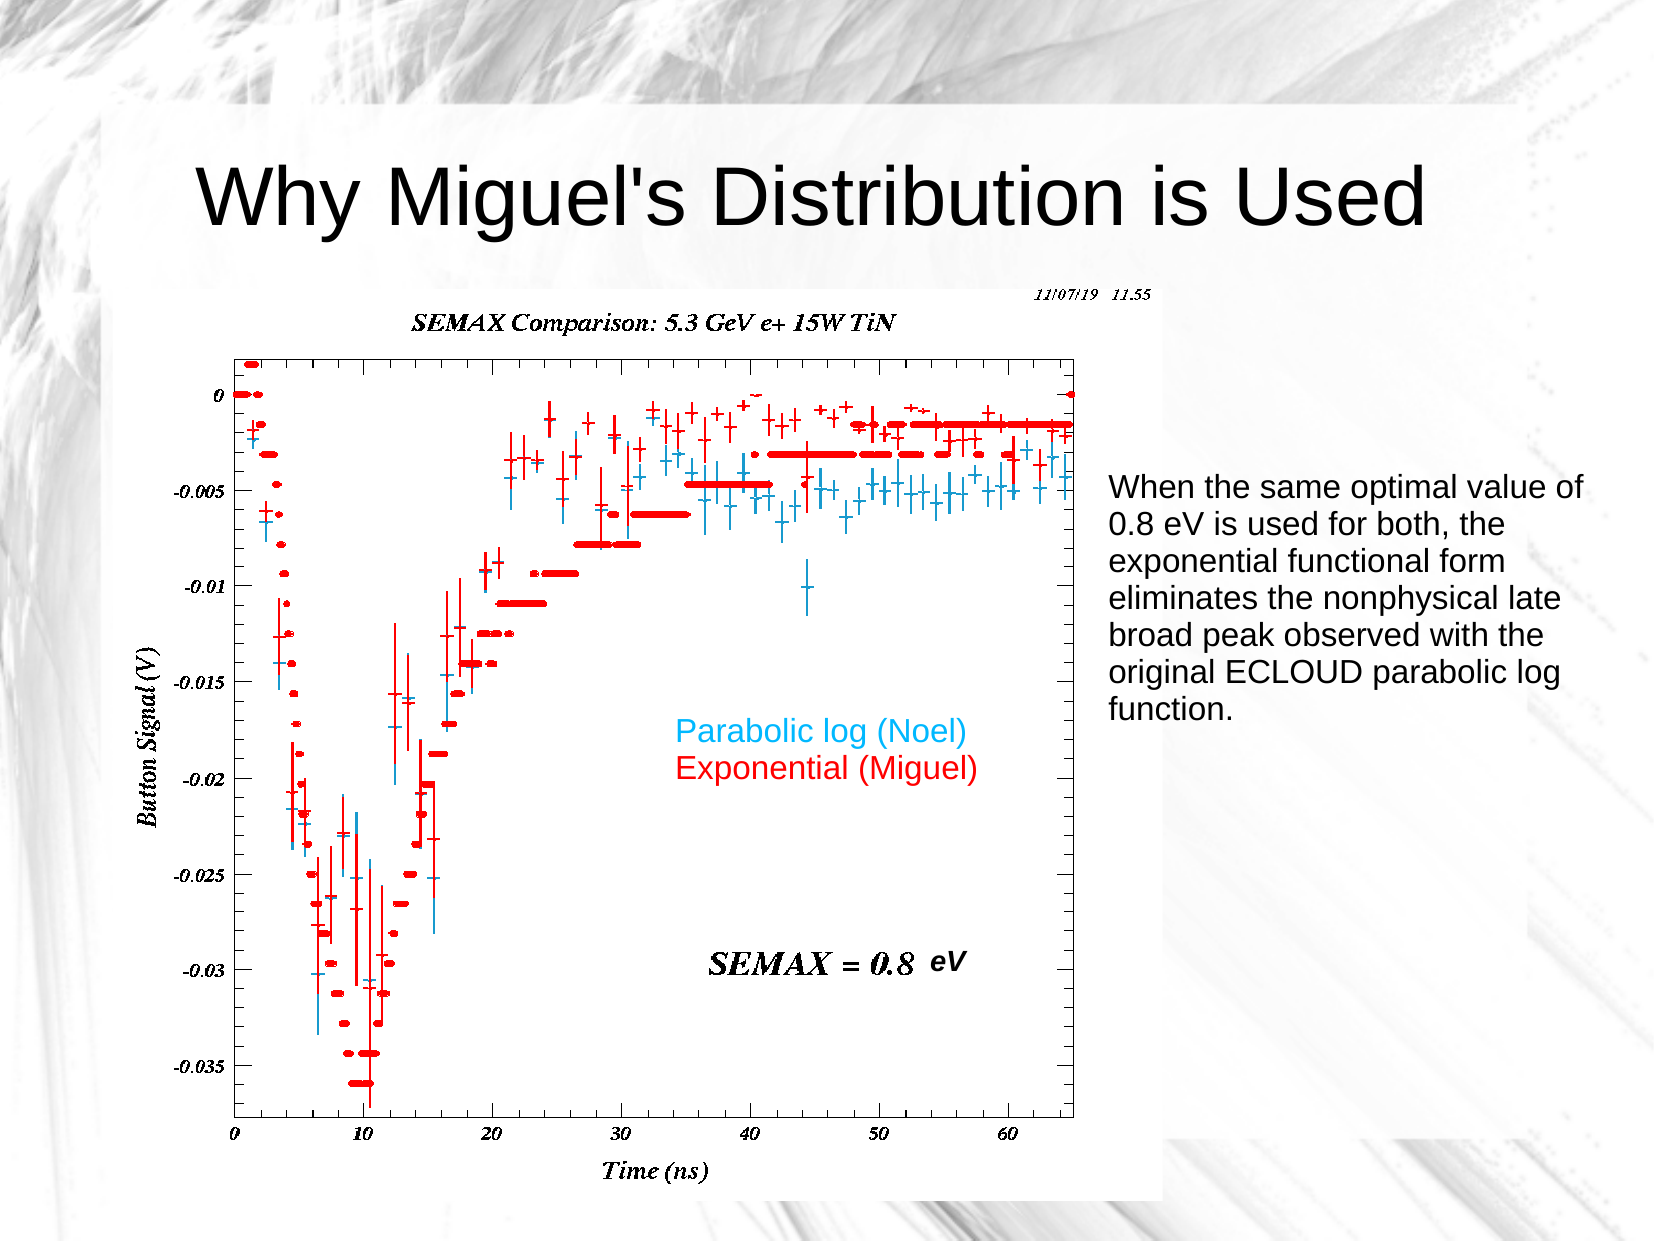

# Why Miguel's Distribution is Used
When the same optimal value of 0.8 eV is used for both, the exponential functional form eliminates the nonphysical late broad peak observed with the original ECLOUD parabolic log function.
Parabolic log (Noel)
Exponential (Miguel)
eV